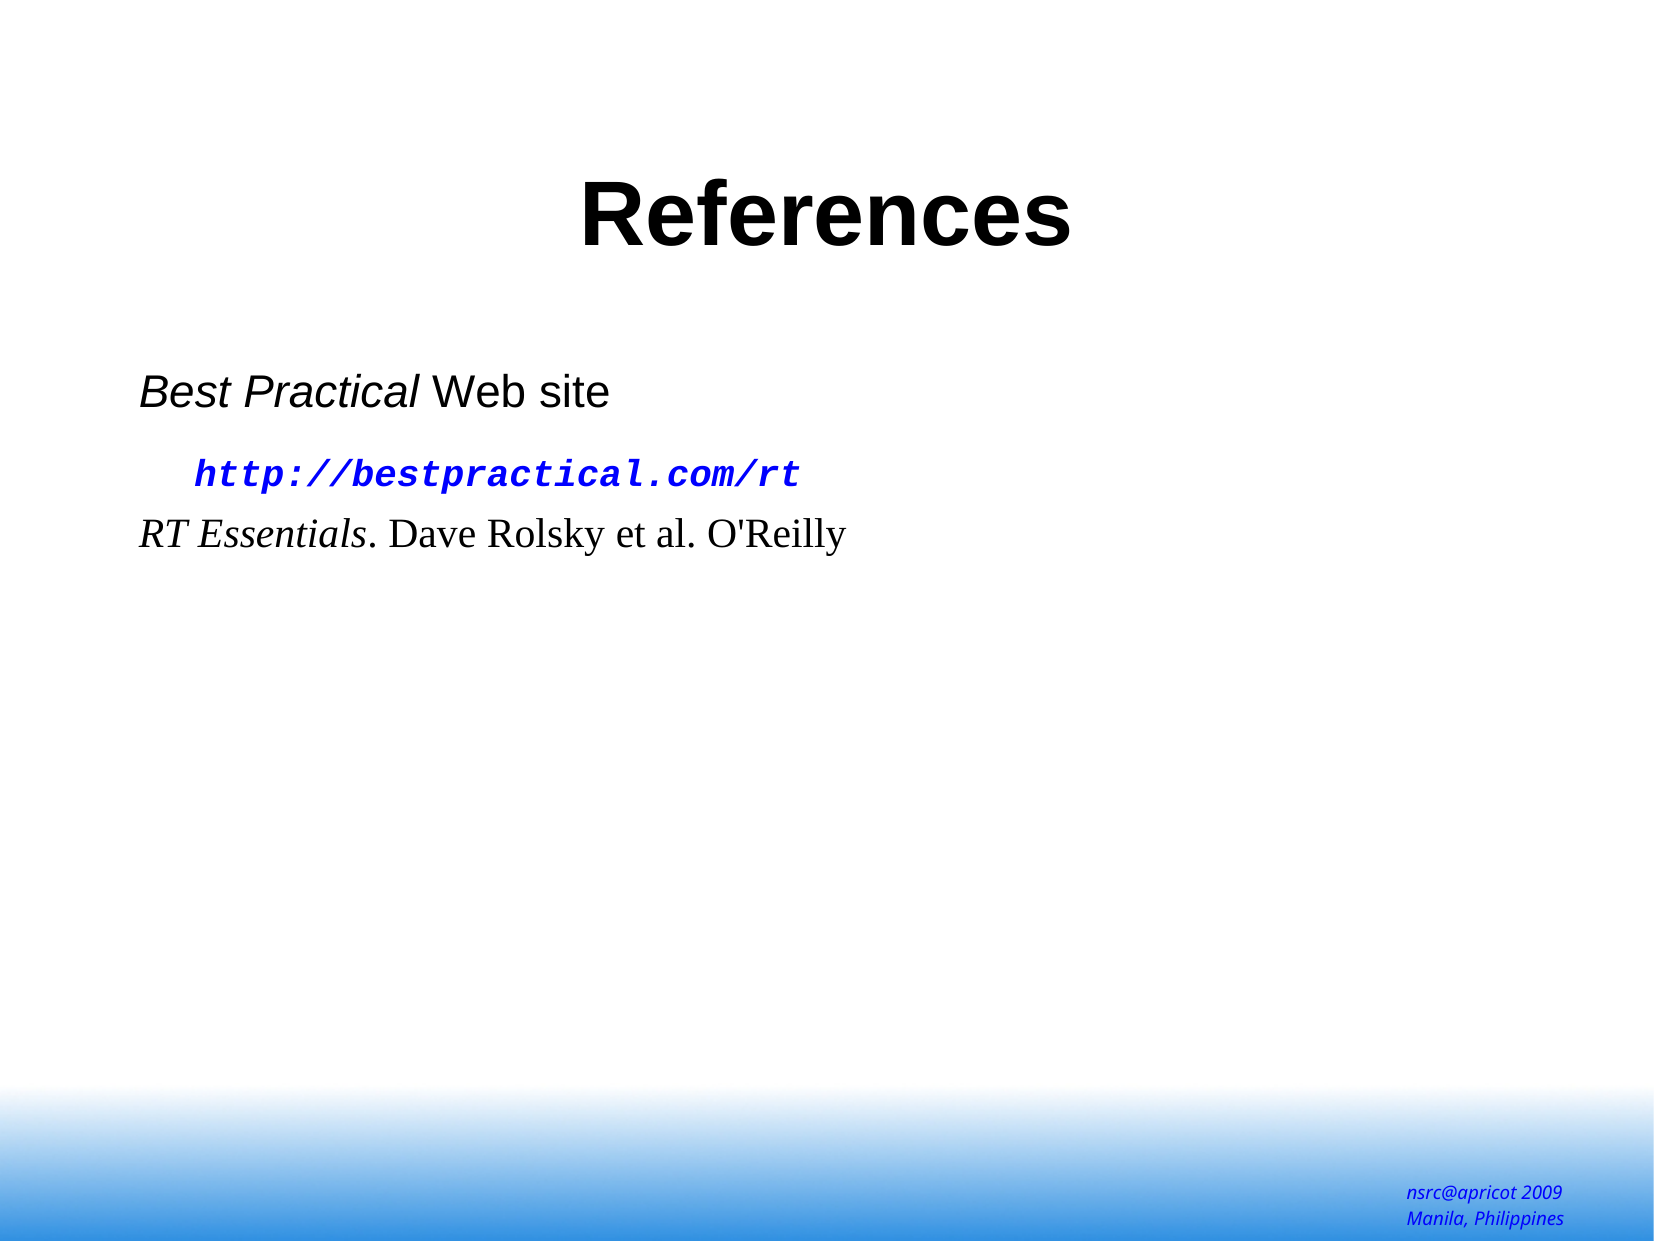

# References
Best Practical Web site
	http://bestpractical.com/rt
RT Essentials. Dave Rolsky et al. O'Reilly